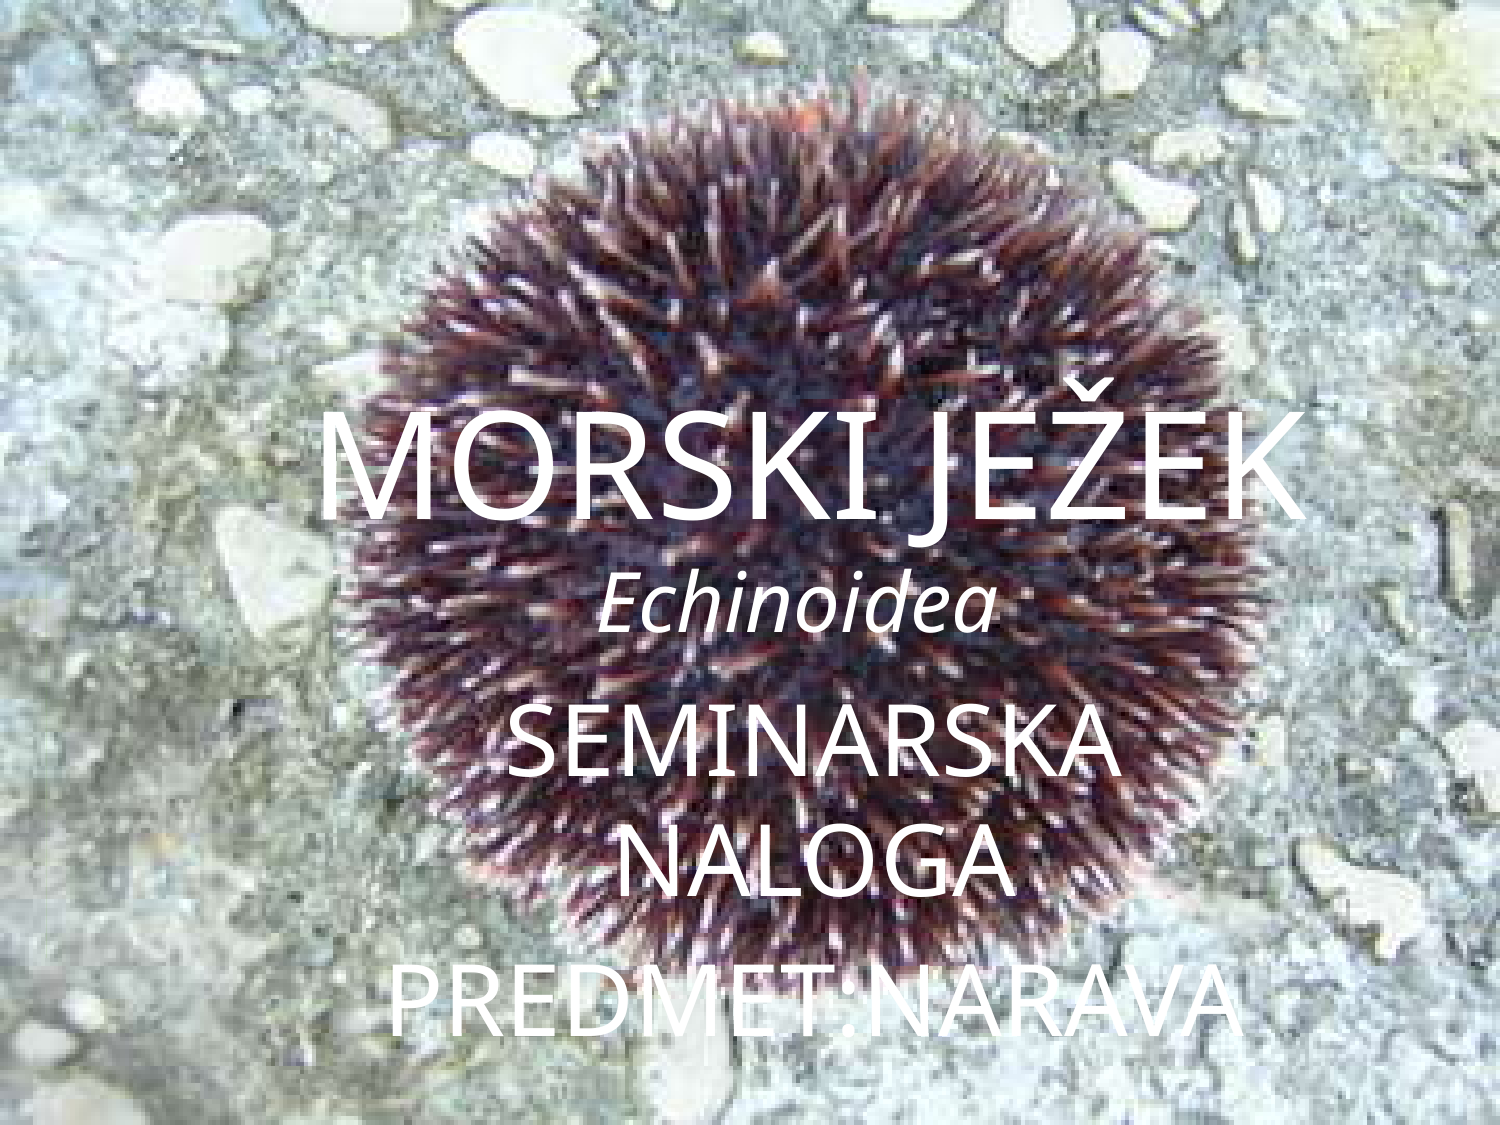

# MORSKI JEŽEK Echinoidea
SEMINARSKA NALOGA
PREDMET:NARAVA